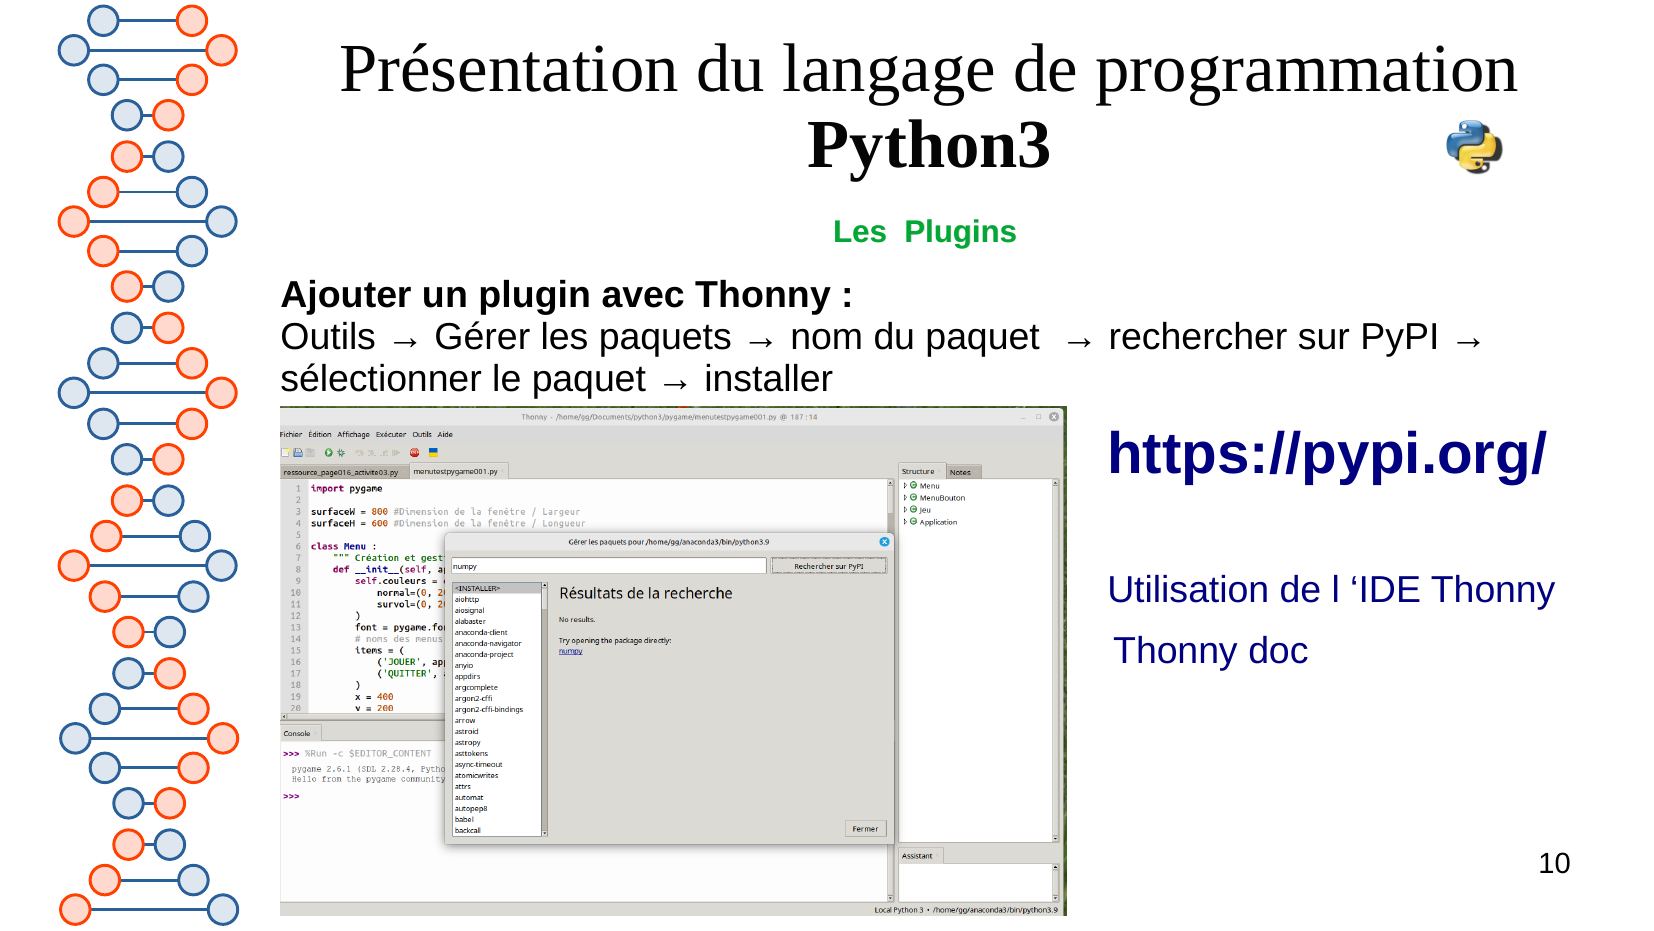

# Présentation du langage de programmation Python3
Les Plugins
Ajouter un plugin avec Thonny :
Outils → Gérer les paquets → nom du paquet → rechercher sur PyPI → sélectionner le paquet → installer
https://pypi.org/
Utilisation de l ‘IDE Thonny
Thonny doc
10